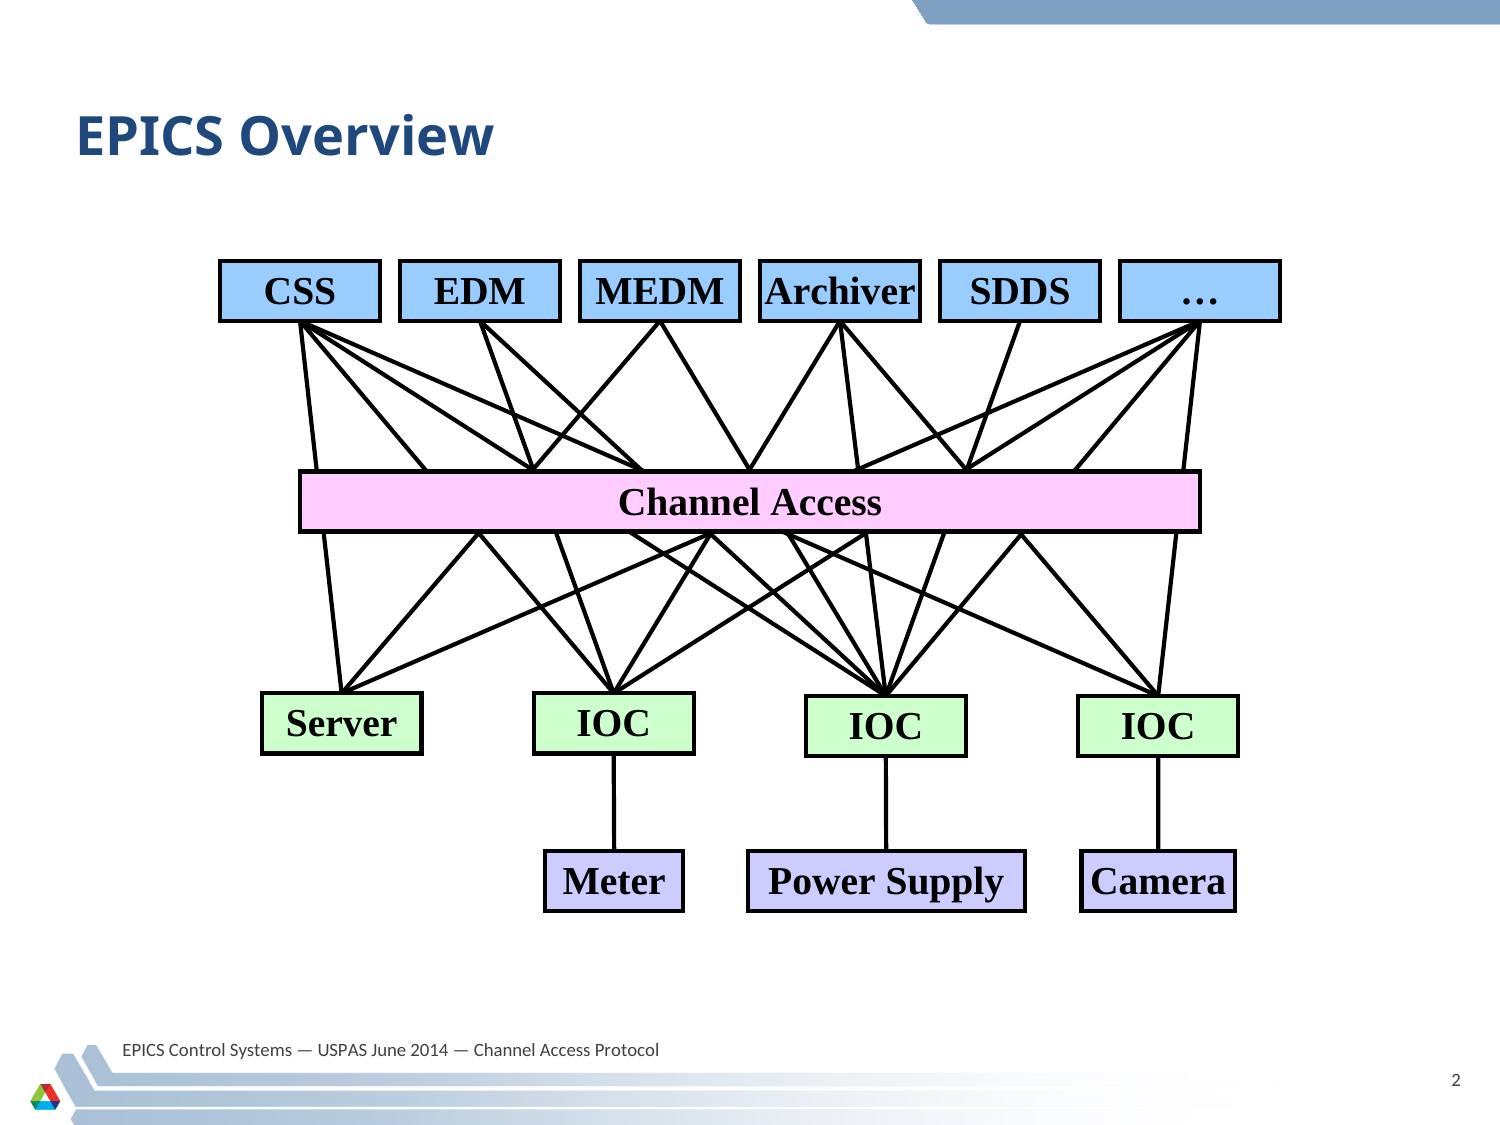

# EPICS Overview
CSS
EDM
MEDM
Archiver
SDDS
…
Channel Access
Server
IOC
IOC
IOC
Meter
Power Supply
Camera
EPICS Control Systems — USPAS June 2014 — Channel Access Protocol
2